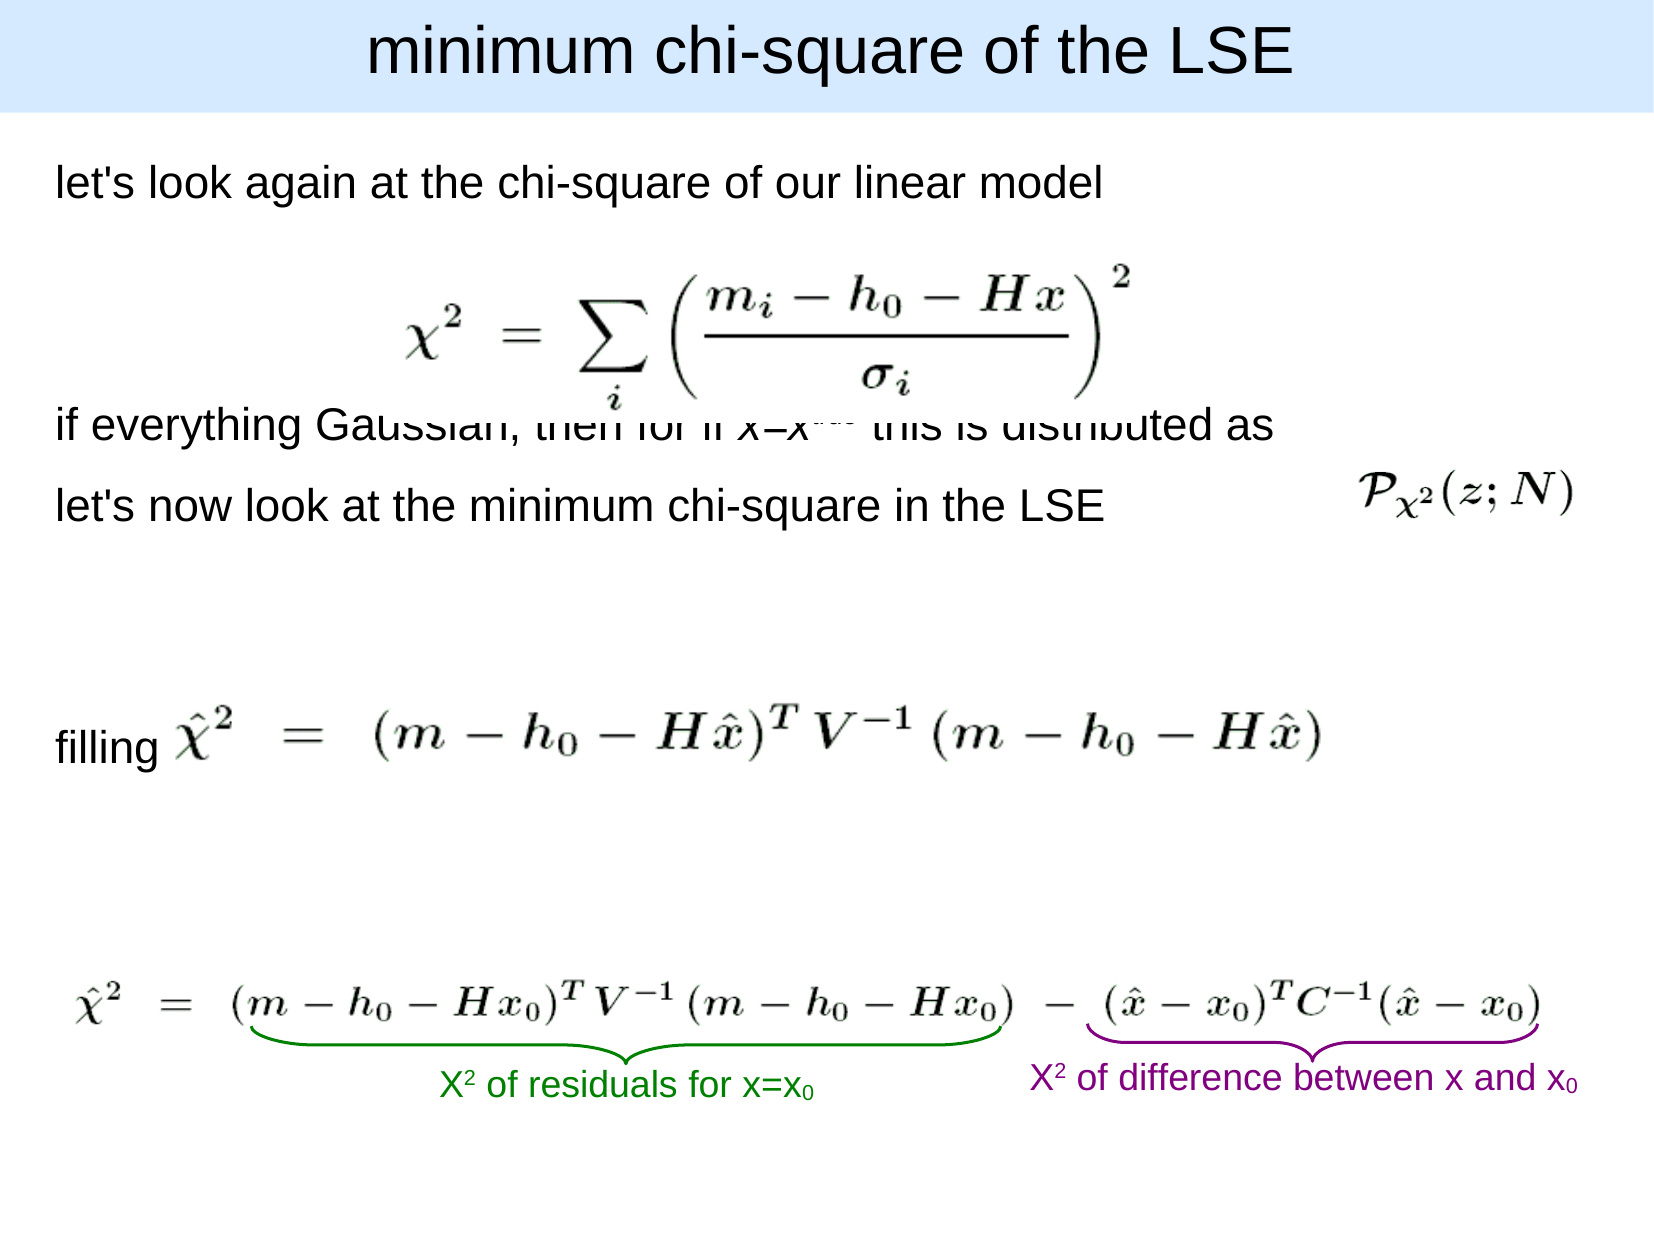

# minimum chi-square of the LSE
let's look again at the chi-square of our linear model
if everything Gaussian, then for if x=xtrue this is distributed as
let's now look at the minimum chi-square in the LSE
filling in the solution for x-hat, we can rewrite this, for any x0 (!)
X2 of difference between x and x0
X2 of residuals for x=x0